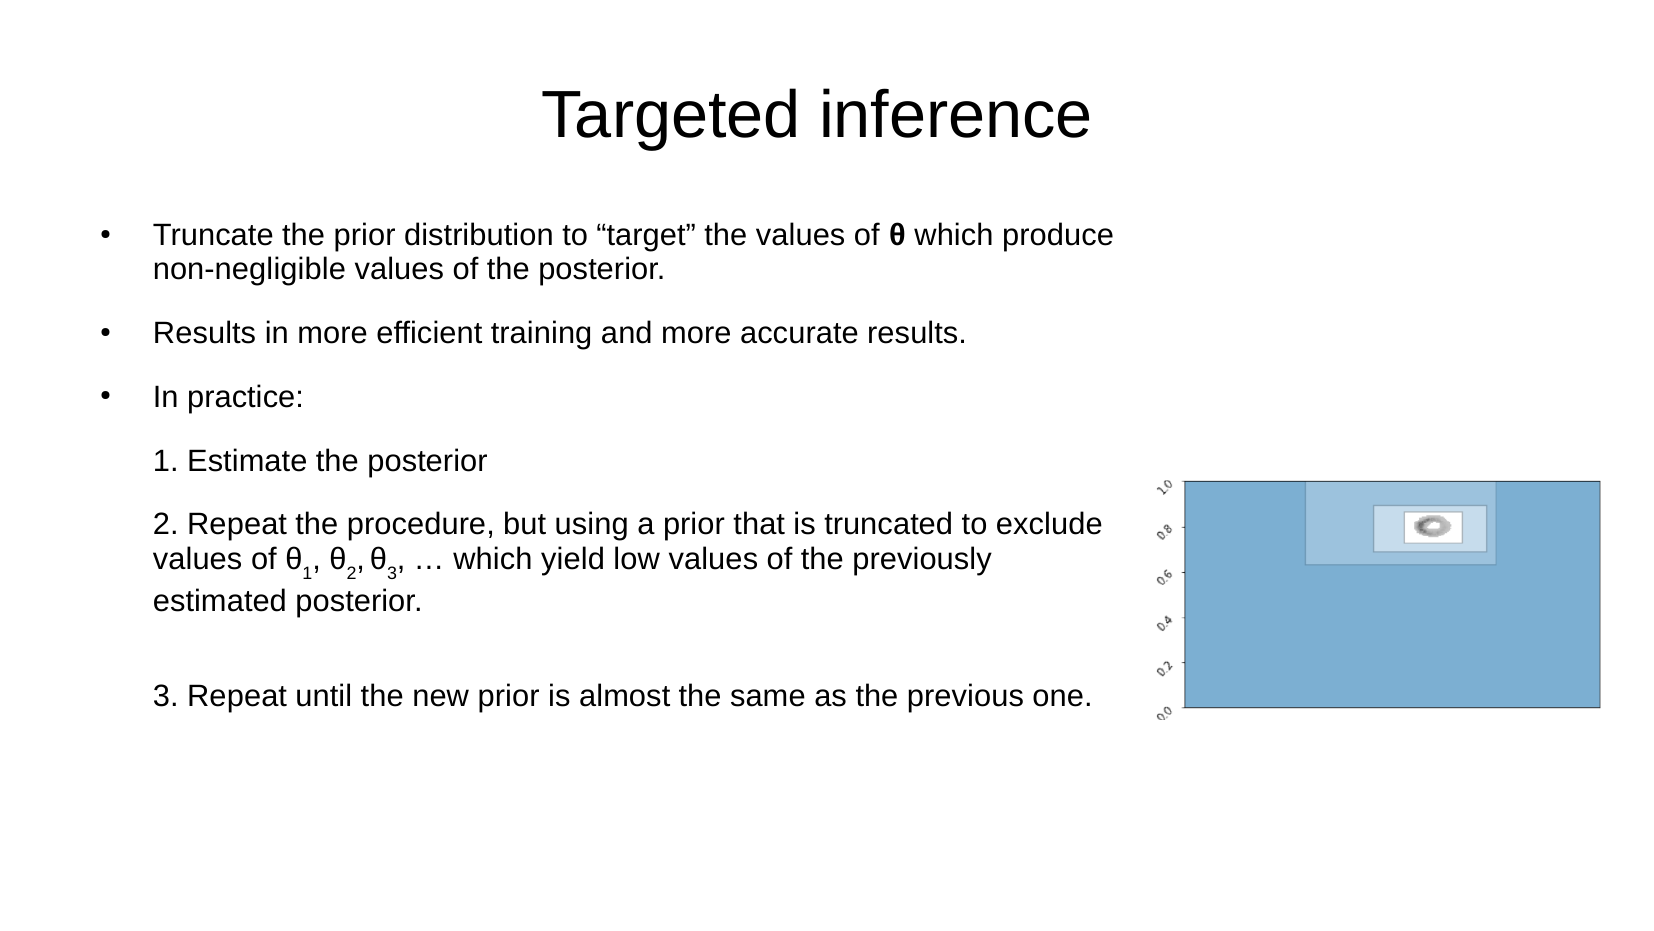

# Targeted inference
Truncate the prior distribution to “target” the values of θ which produce non-negligible values of the posterior.
Results in more efficient training and more accurate results.
In practice:
1. Estimate the posterior
2. Repeat the procedure, but using a prior that is truncated to exclude values of θ1, θ2, θ3, … which yield low values of the previously estimated posterior.
3. Repeat until the new prior is almost the same as the previous one.